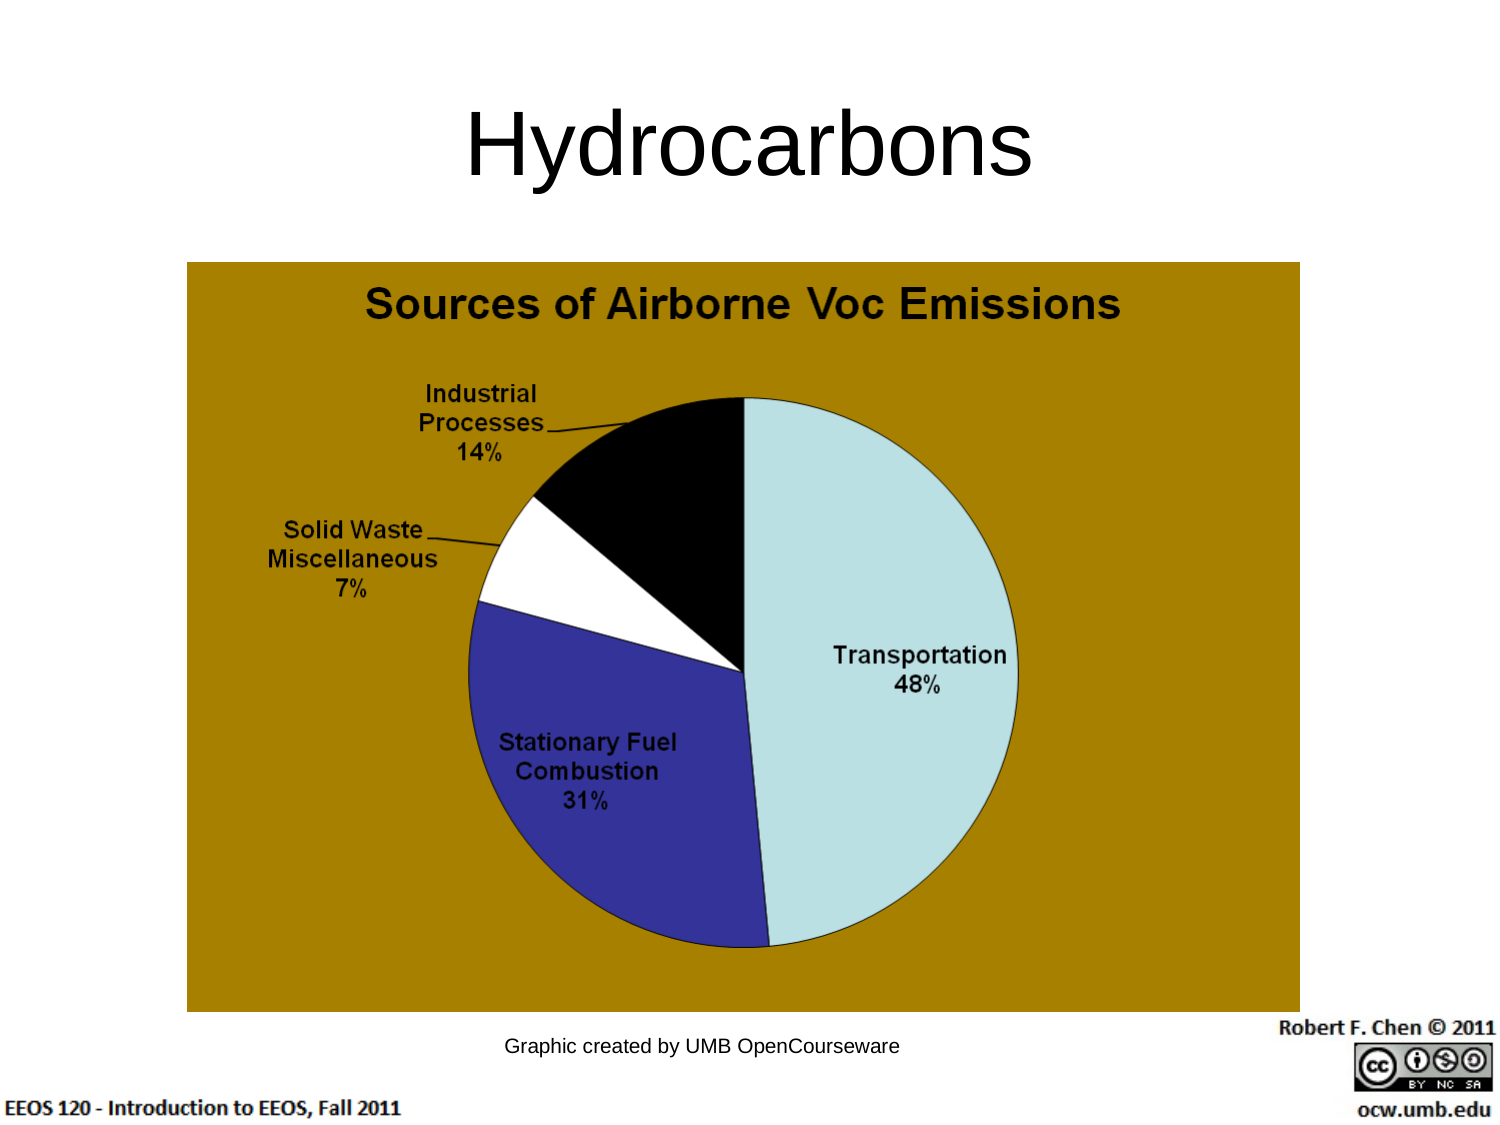

# Hydrocarbons
Graphic created by UMB OpenCourseware